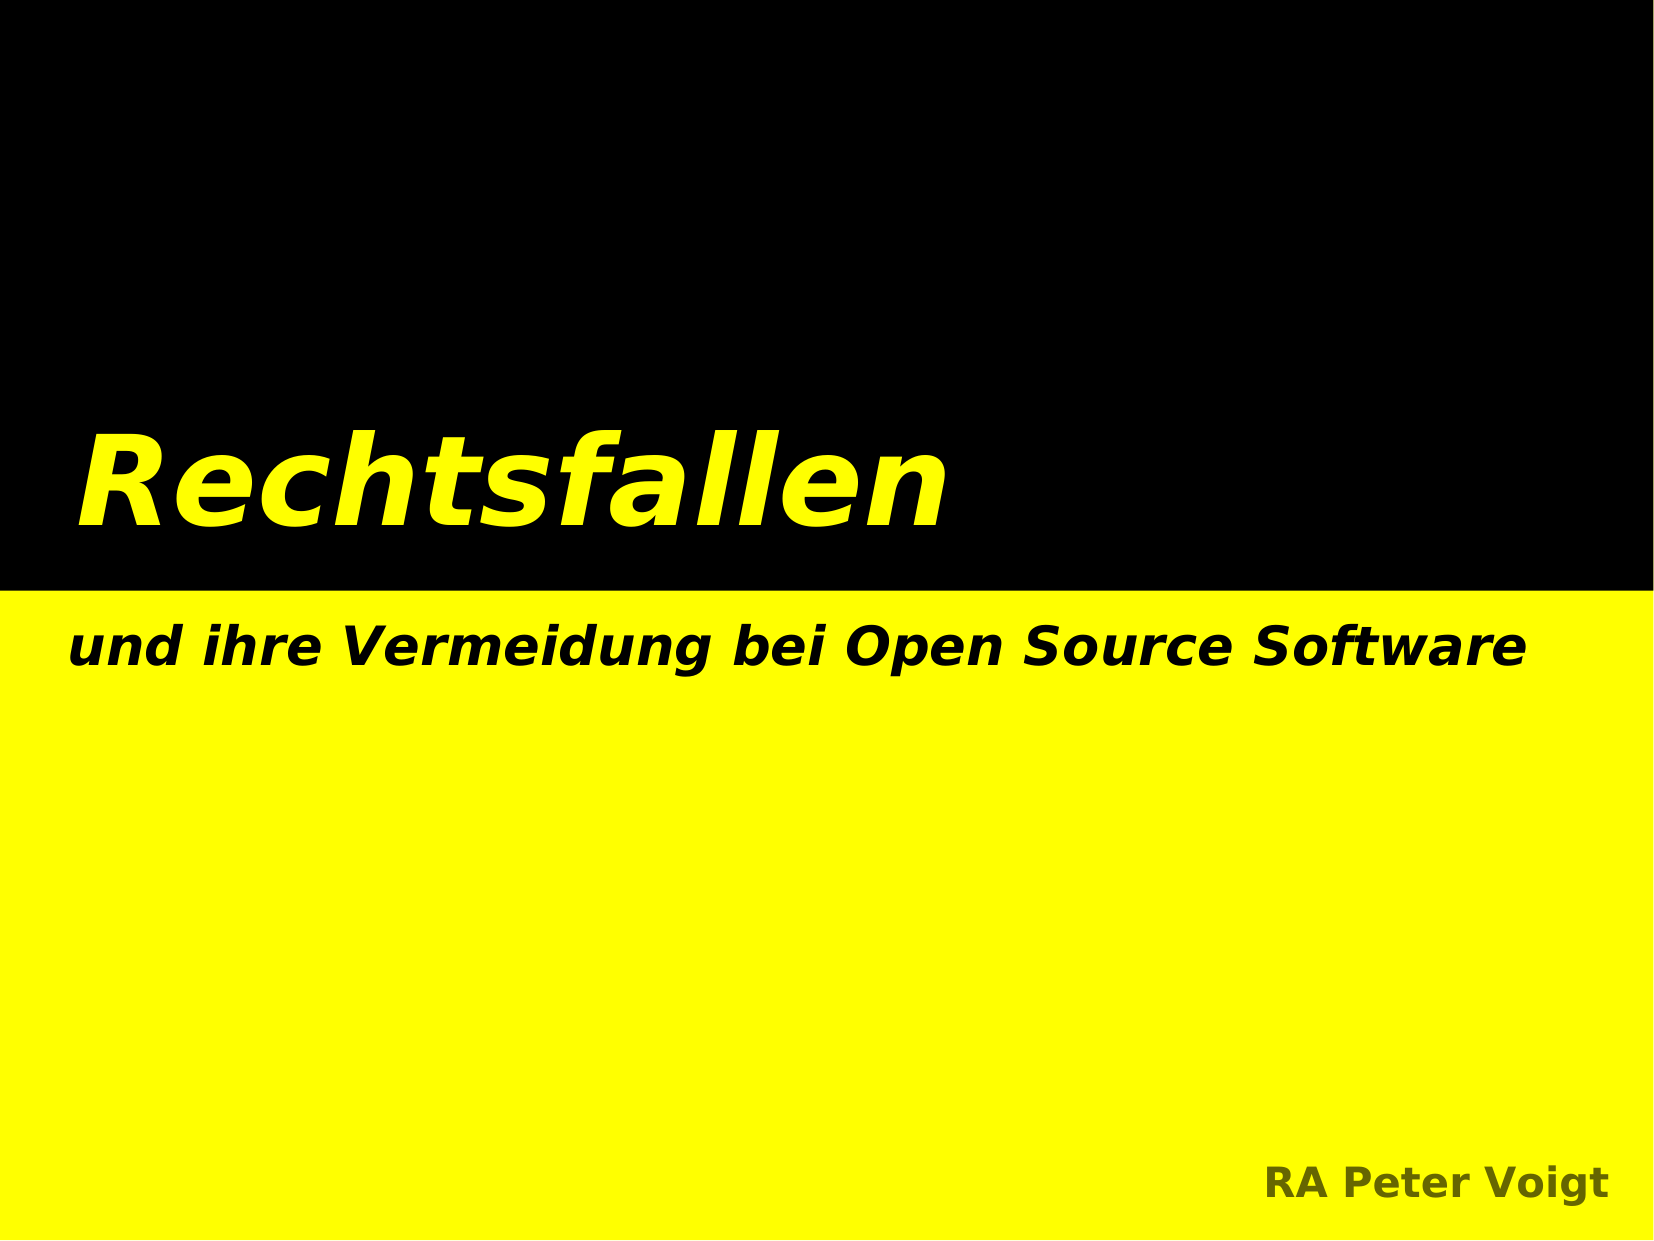

Rechtsfallen
und ihre Vermeidung bei Open Source Software
RA Peter Voigt